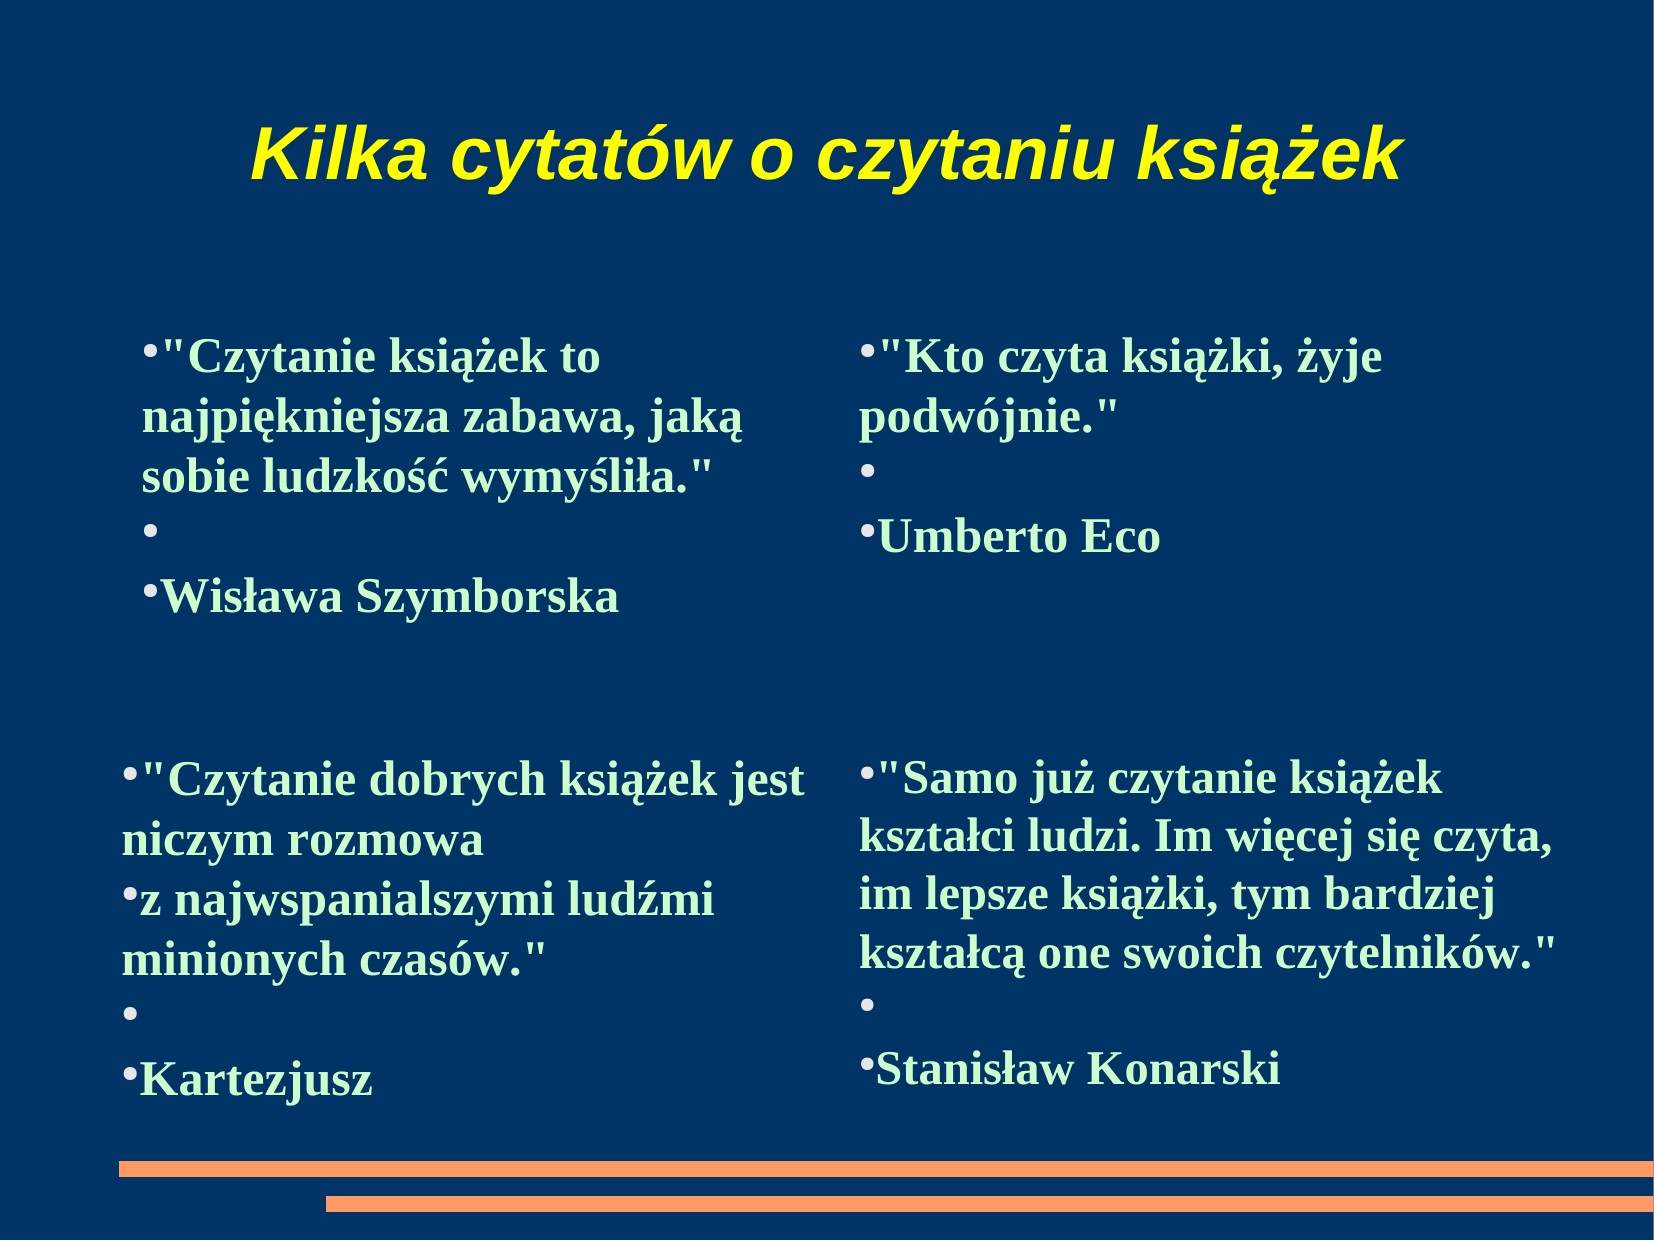

# Kilka cytatów o czytaniu książek
"Czytanie książek to najpiękniejsza zabawa, jaką sobie ludzkość wymyśliła."
Wisława Szymborska
"Kto czyta książki, żyje podwójnie."
Umberto Eco
"Czytanie dobrych książek jest niczym rozmowa
z najwspanialszymi ludźmi minionych czasów."
Kartezjusz
"Samo już czytanie książek kształci ludzi. Im więcej się czyta, im lepsze książki, tym bardziej kształcą one swoich czytelników."
Stanisław Konarski